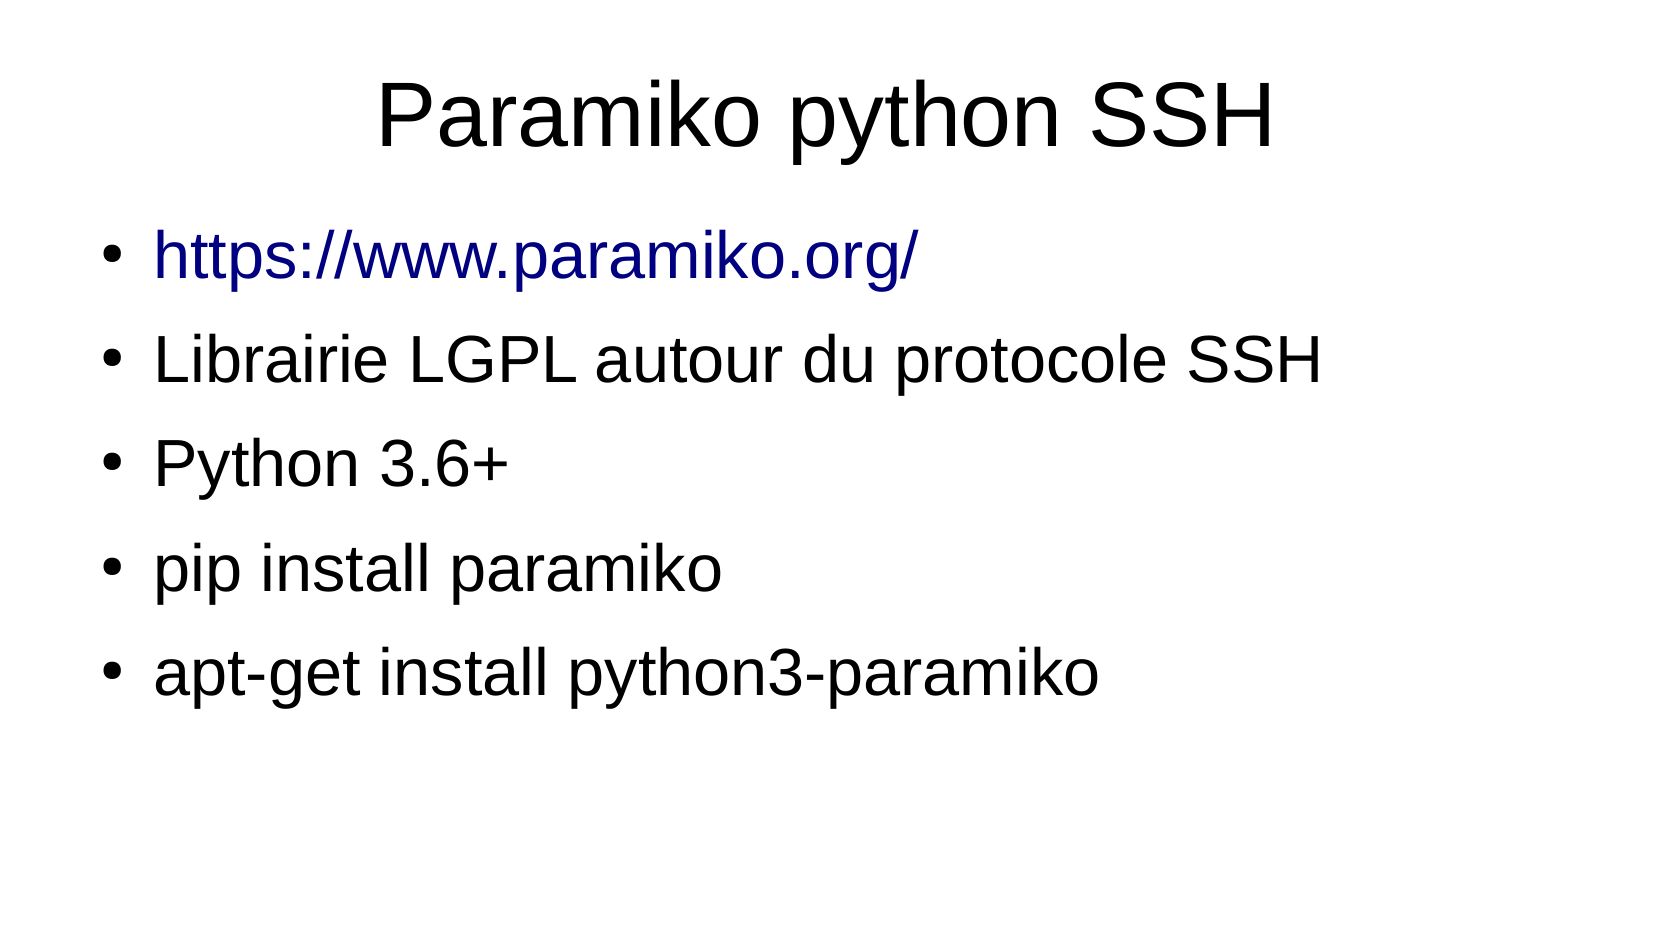

# Paramiko python SSH
https://www.paramiko.org/
Librairie LGPL autour du protocole SSH
Python 3.6+
pip install paramiko
apt-get install python3-paramiko